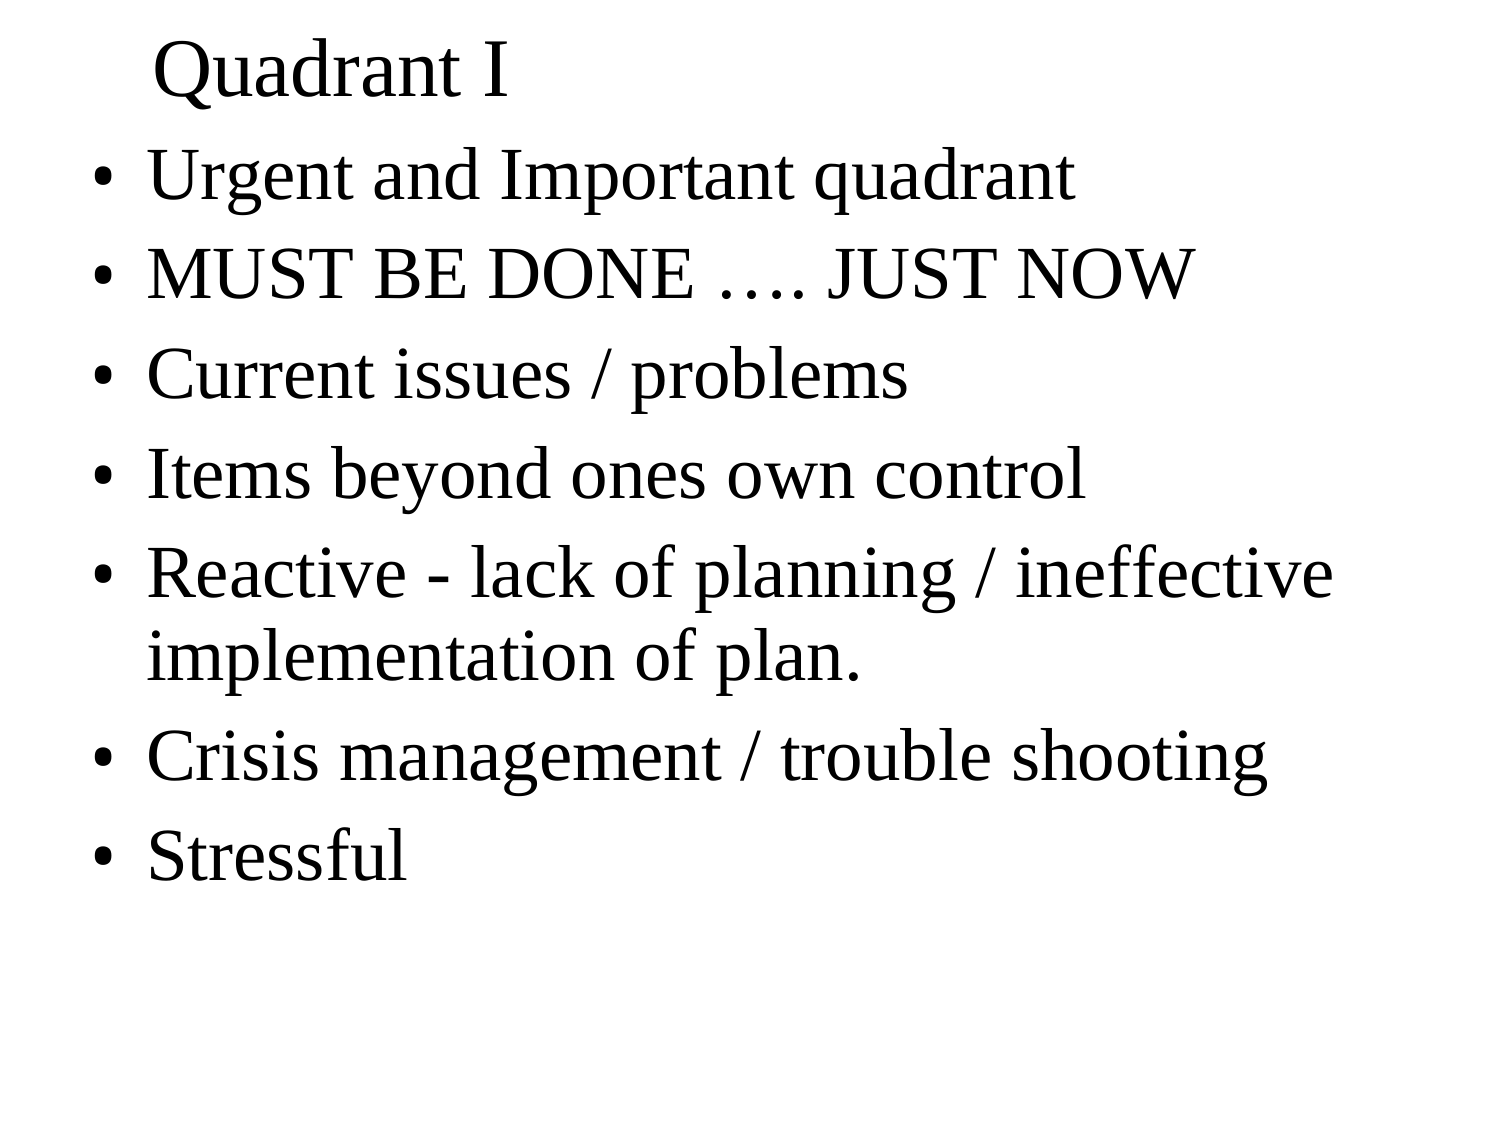

# Quadrant I
Urgent and Important quadrant
MUST BE DONE …. JUST NOW
Current issues / problems
Items beyond ones own control
Reactive - lack of planning / ineffective implementation of plan.
Crisis management / trouble shooting
Stressful